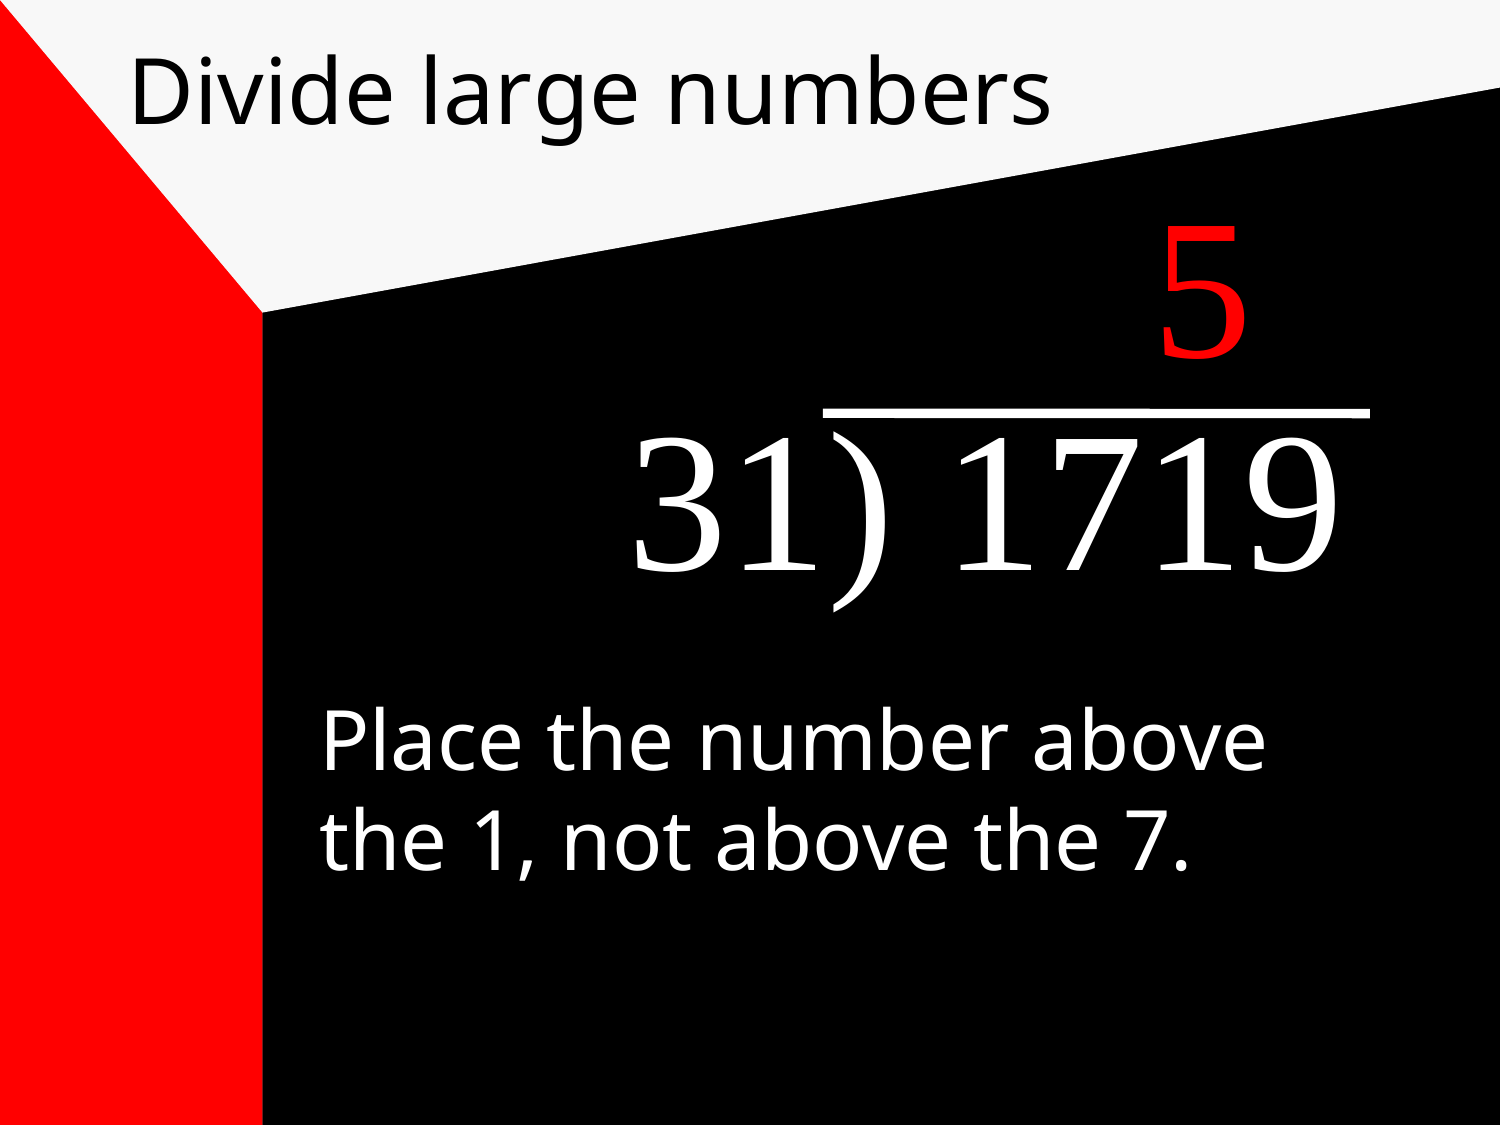

# Divide large numbers
5
31) 1719
Place the number above
the 1, not above the 7.